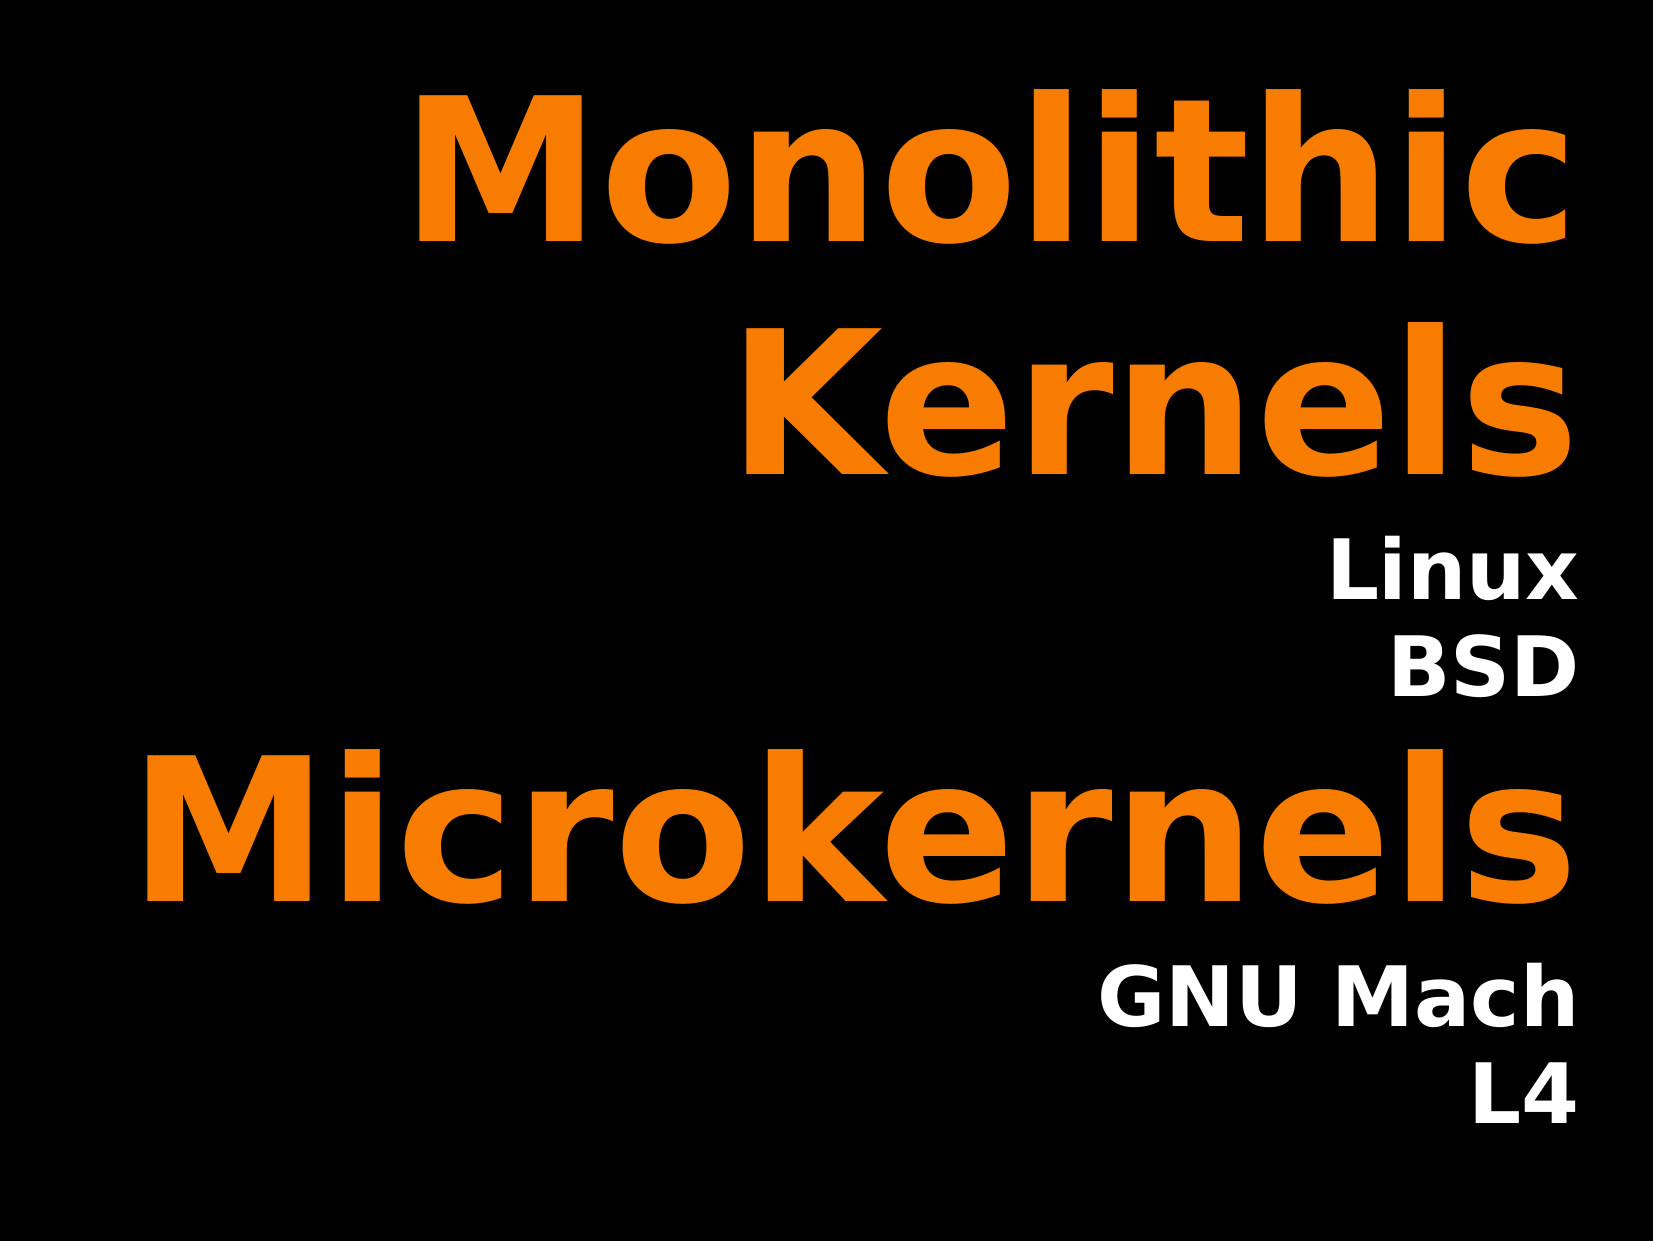

Monolithic Kernels
Linux
BSD
Microkernels
GNU Mach
L4